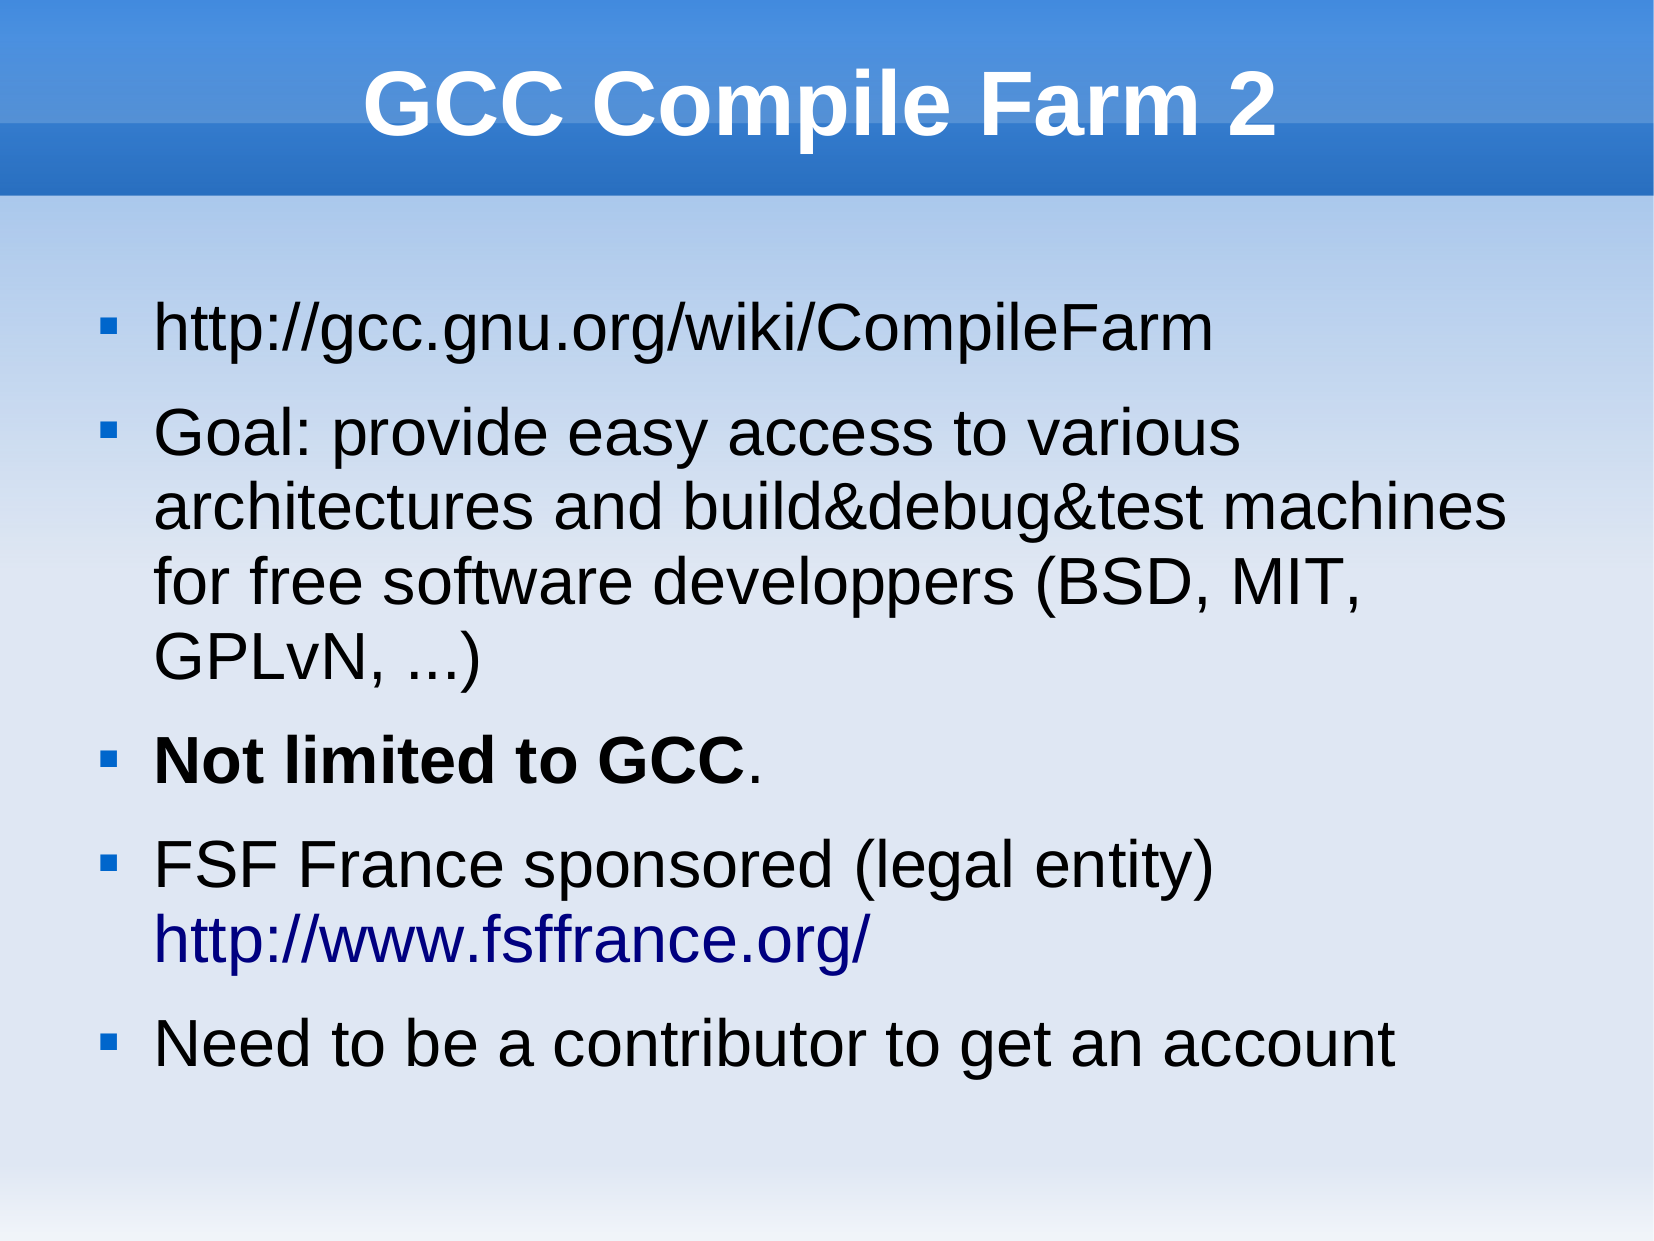

# GCC Compile Farm 2
http://gcc.gnu.org/wiki/CompileFarm
Goal: provide easy access to various architectures and build&debug&test machines for free software developpers (BSD, MIT, GPLvN, ...)
Not limited to GCC.
FSF France sponsored (legal entity) http://www.fsffrance.org/
Need to be a contributor to get an account